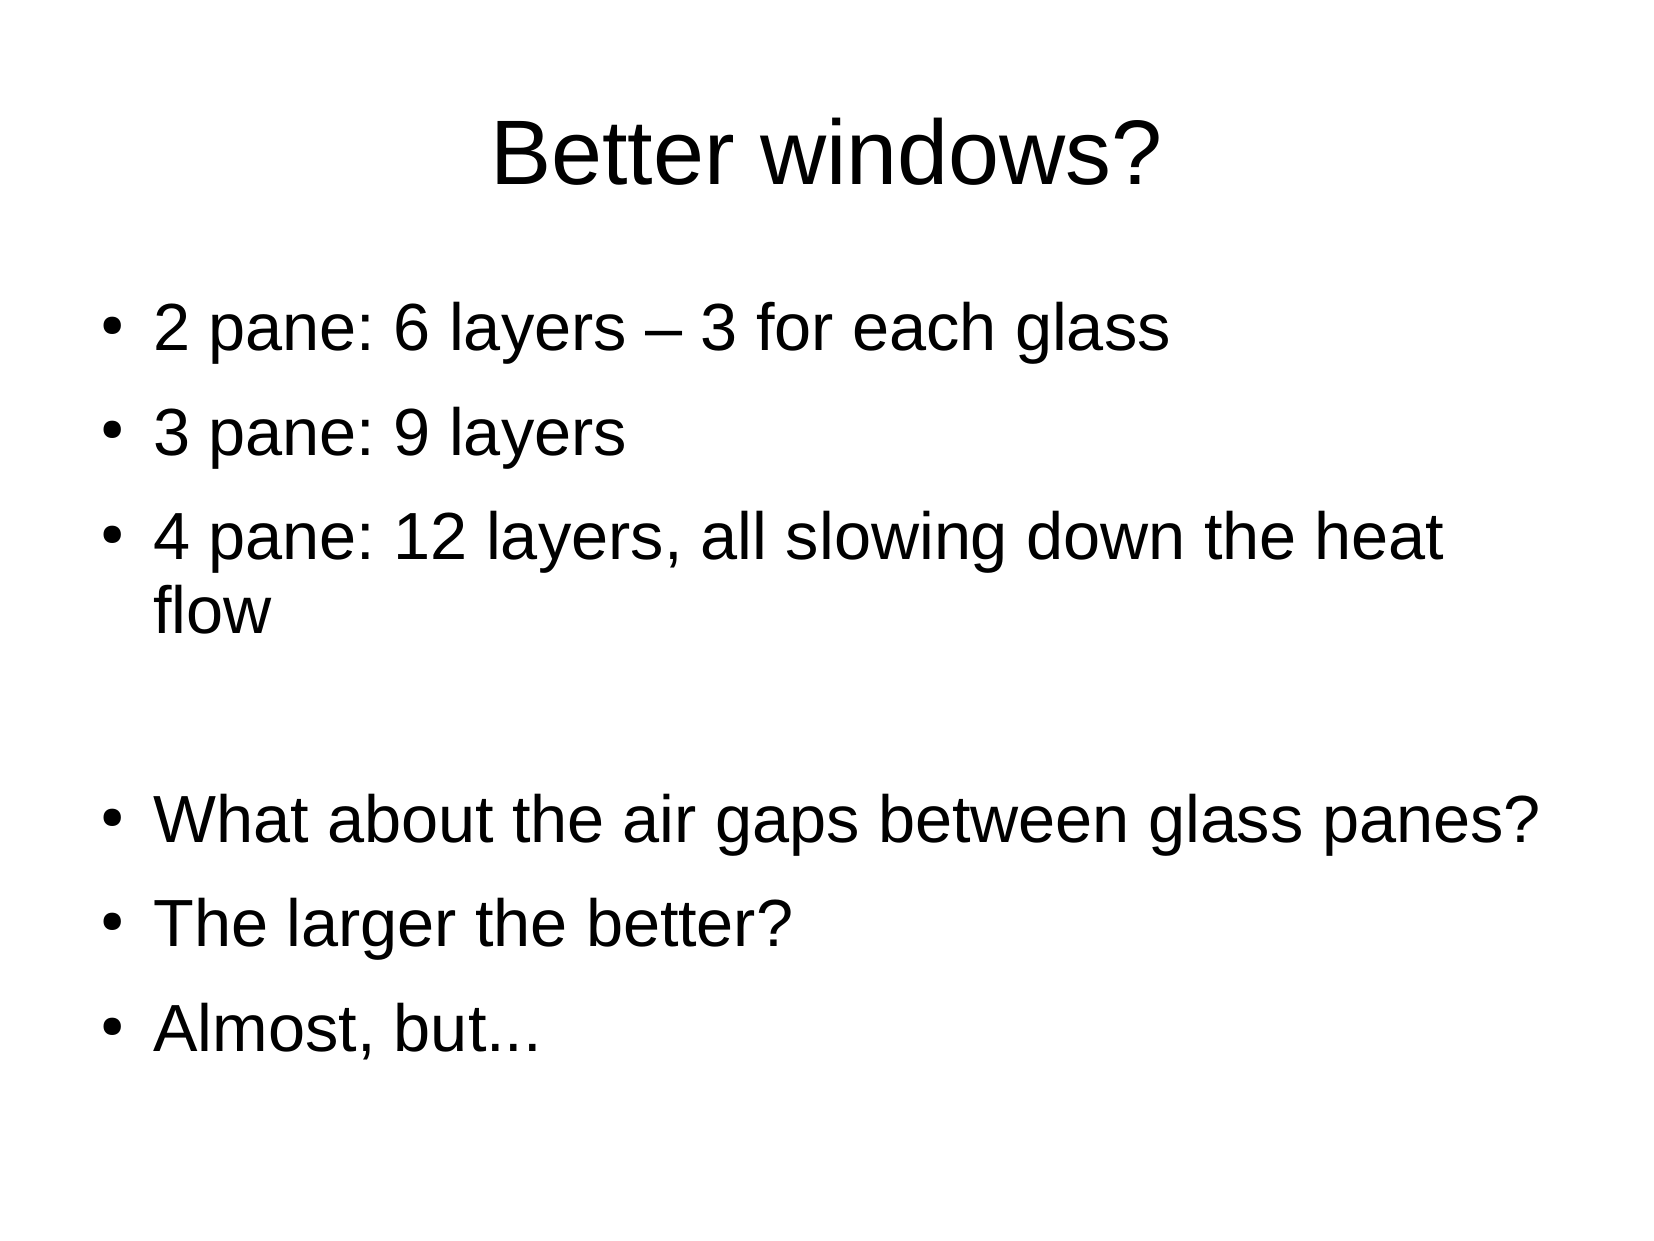

# Better windows?
2 pane: 6 layers – 3 for each glass
3 pane: 9 layers
4 pane: 12 layers, all slowing down the heat flow
What about the air gaps between glass panes?
The larger the better?
Almost, but...